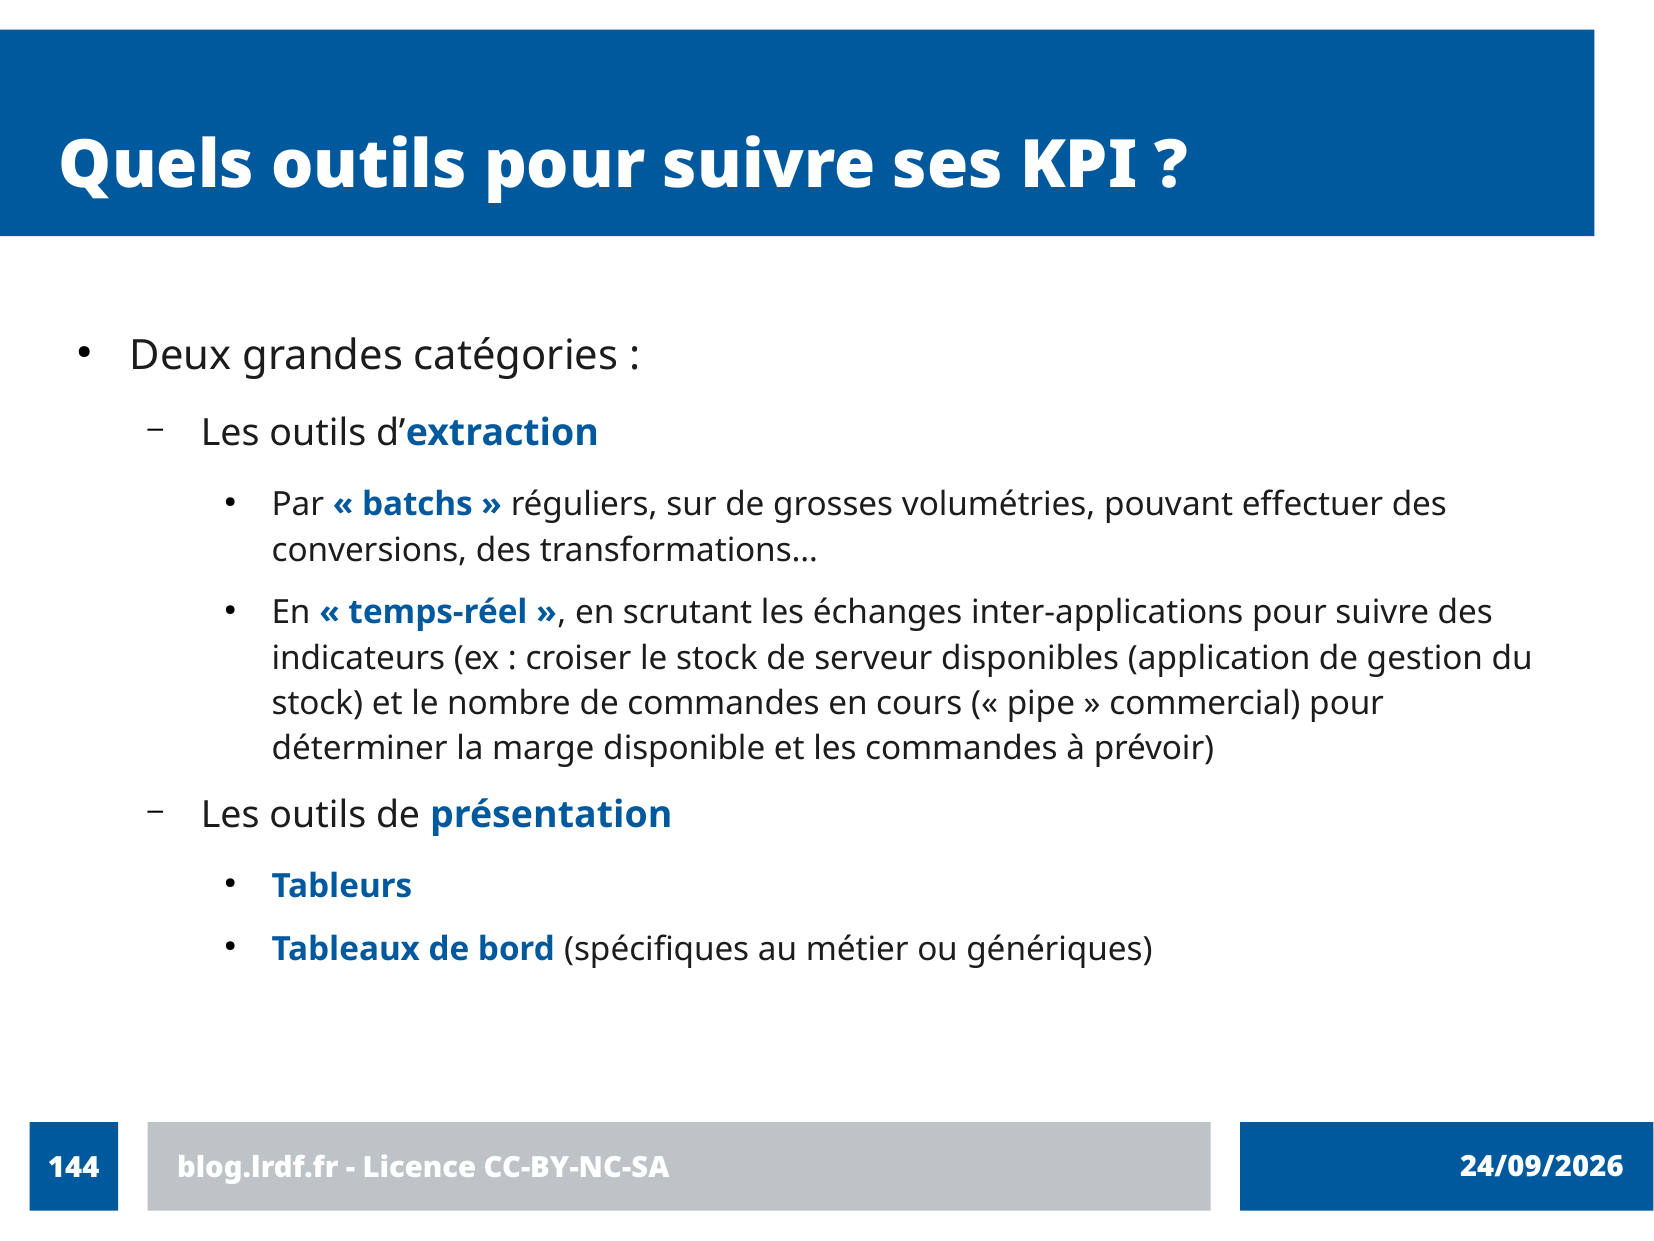

# Quels outils pour suivre ses KPI ?
Deux grandes catégories :
Les outils d’extraction
Par « batchs » réguliers, sur de grosses volumétries, pouvant effectuer des conversions, des transformations…
En « temps-réel », en scrutant les échanges inter-applications pour suivre des indicateurs (ex : croiser le stock de serveur disponibles (application de gestion du stock) et le nombre de commandes en cours (« pipe » commercial) pour déterminer la marge disponible et les commandes à prévoir)
Les outils de présentation
Tableurs
Tableaux de bord (spécifiques au métier ou génériques)
144
blog.lrdf.fr - Licence CC-BY-NC-SA